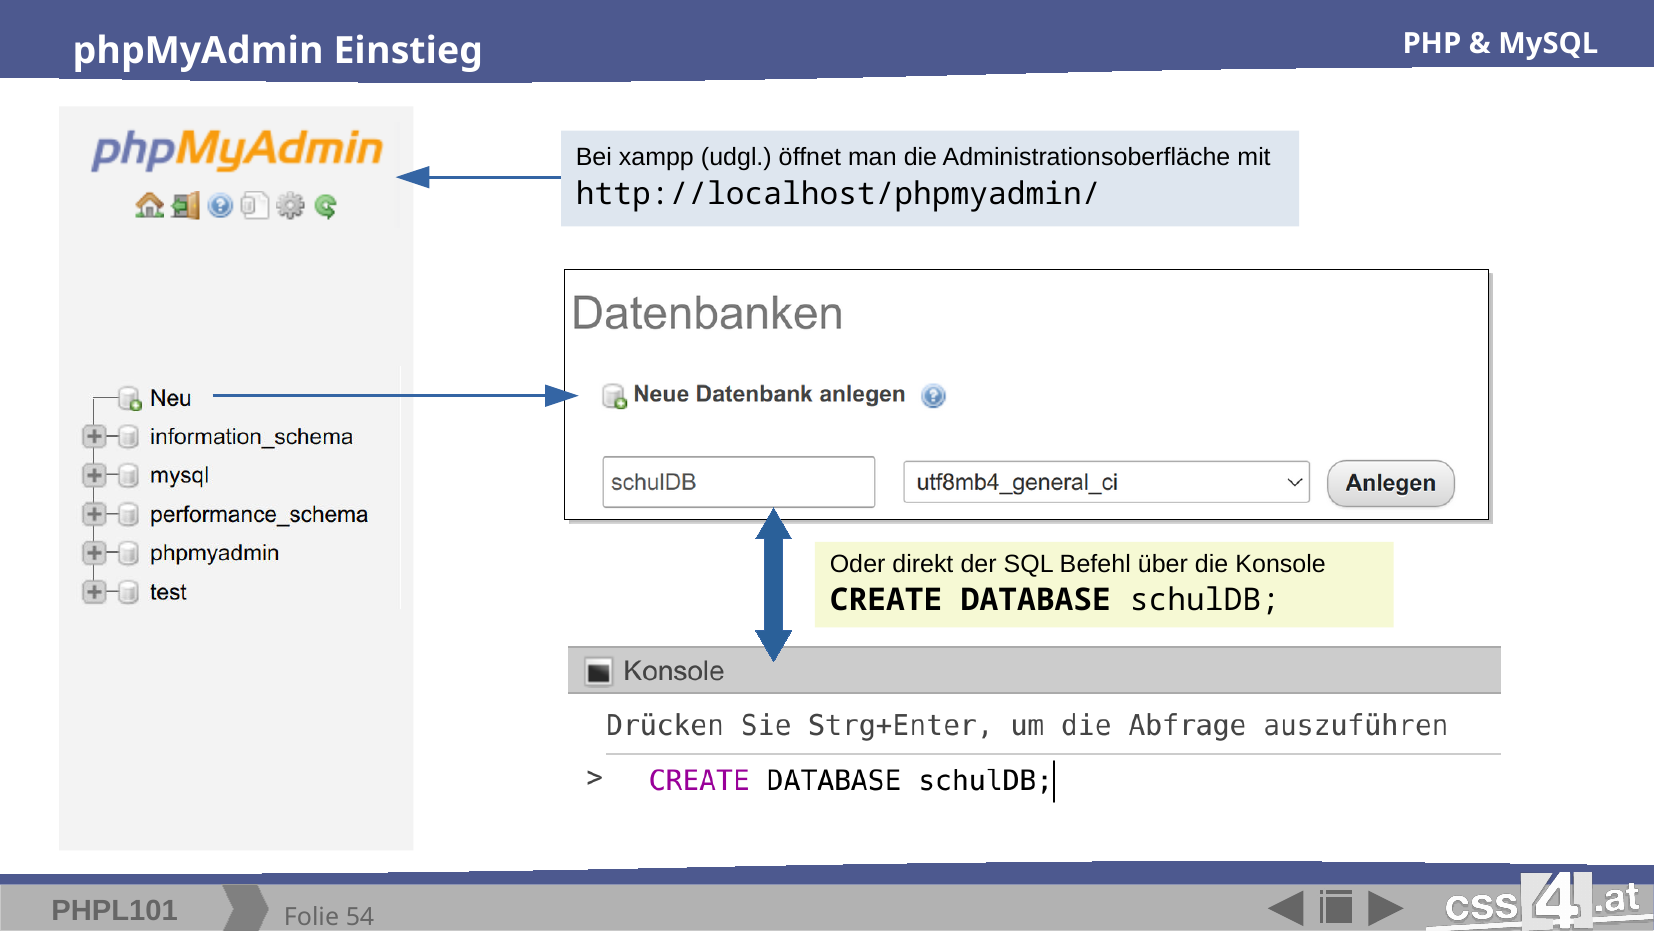

PHP & MySQL
phpMyAdmin Einstieg
Bei xampp (udgl.) öffnet man die Administrationsoberfläche mit
http://localhost/phpmyadmin/
Oder direkt der SQL Befehl über die Konsole
CREATE DATABASE schulDB;
PHPL101
Folie